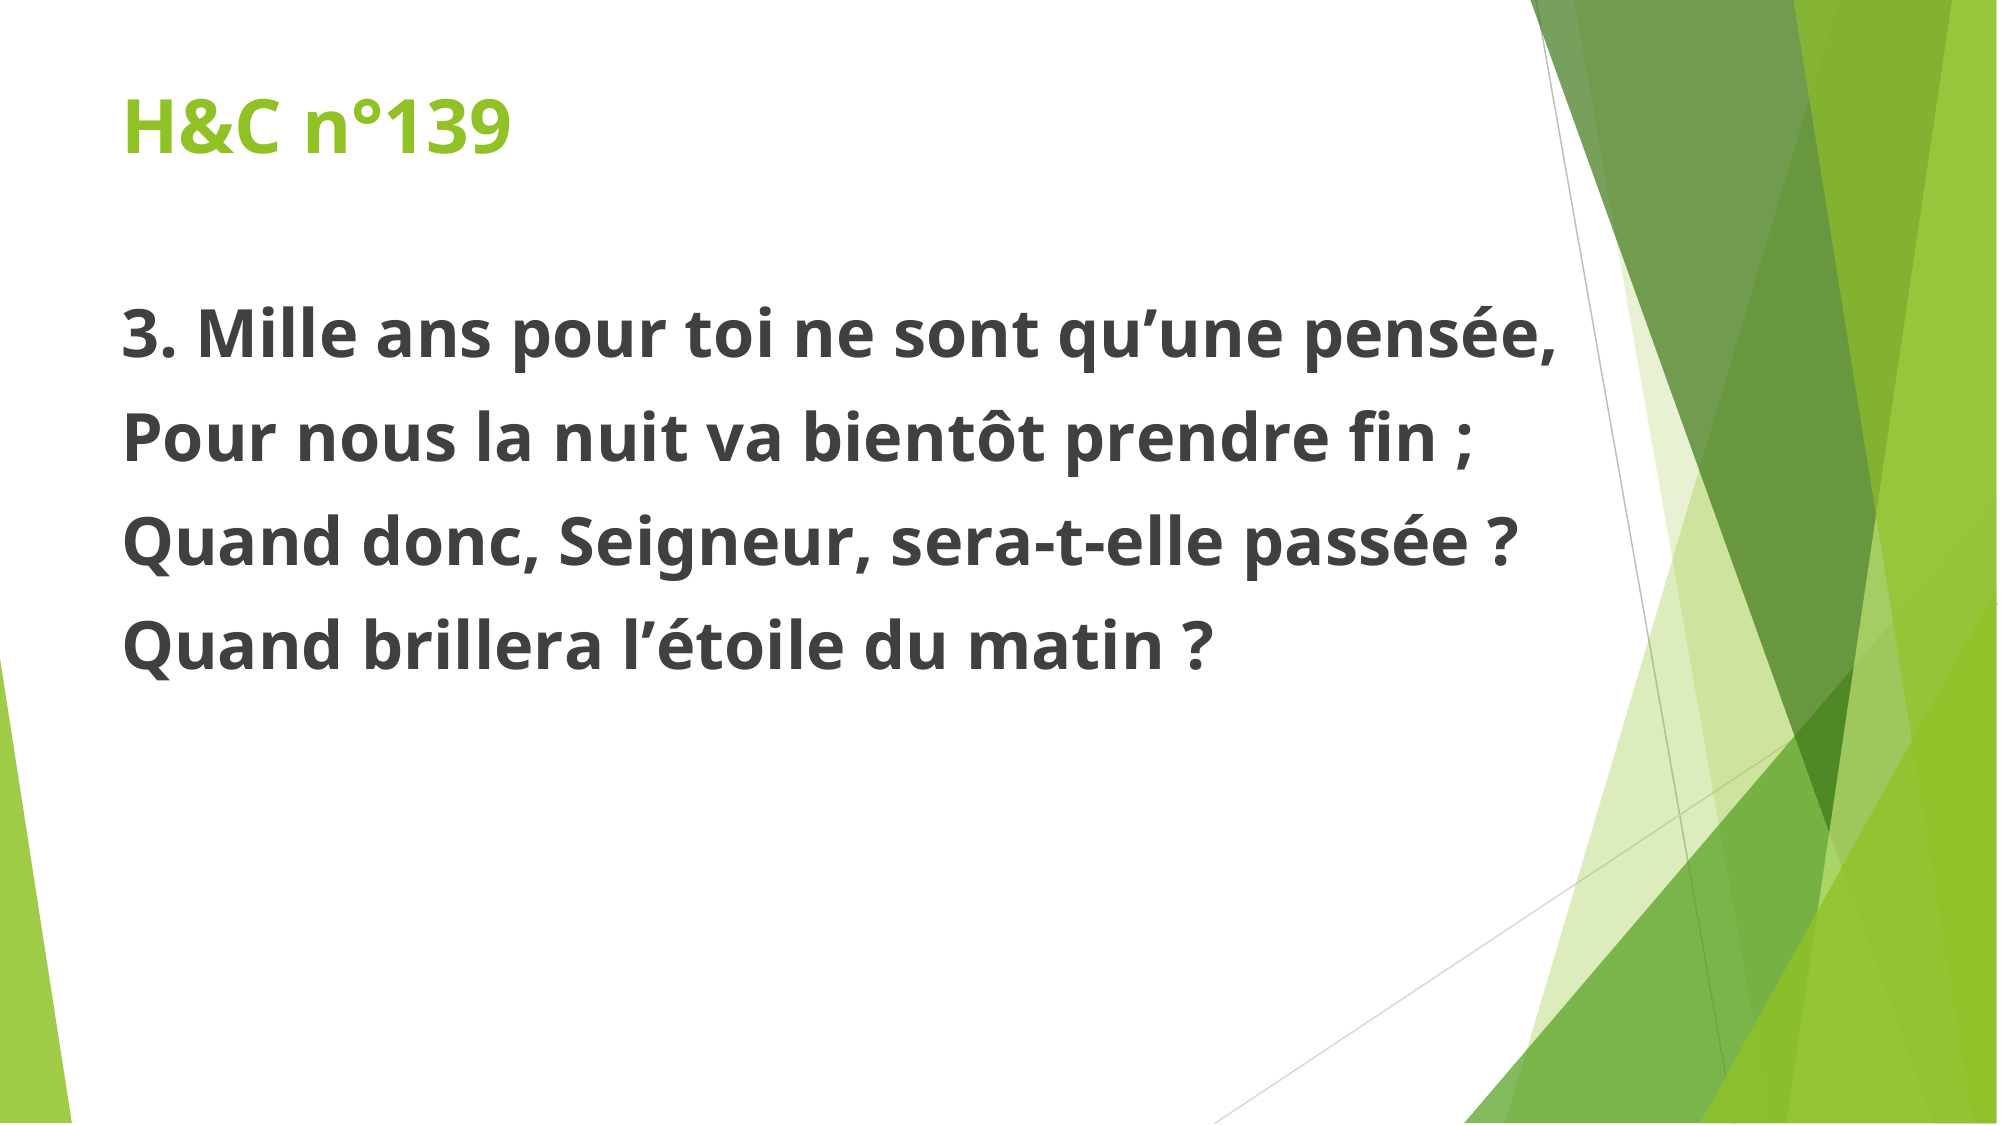

H&C n°139
3. Mille ans pour toi ne sont qu’une pensée,
Pour nous la nuit va bientôt prendre fin ;
Quand donc, Seigneur, sera-t-elle passée ?
Quand brillera l’étoile du matin ?